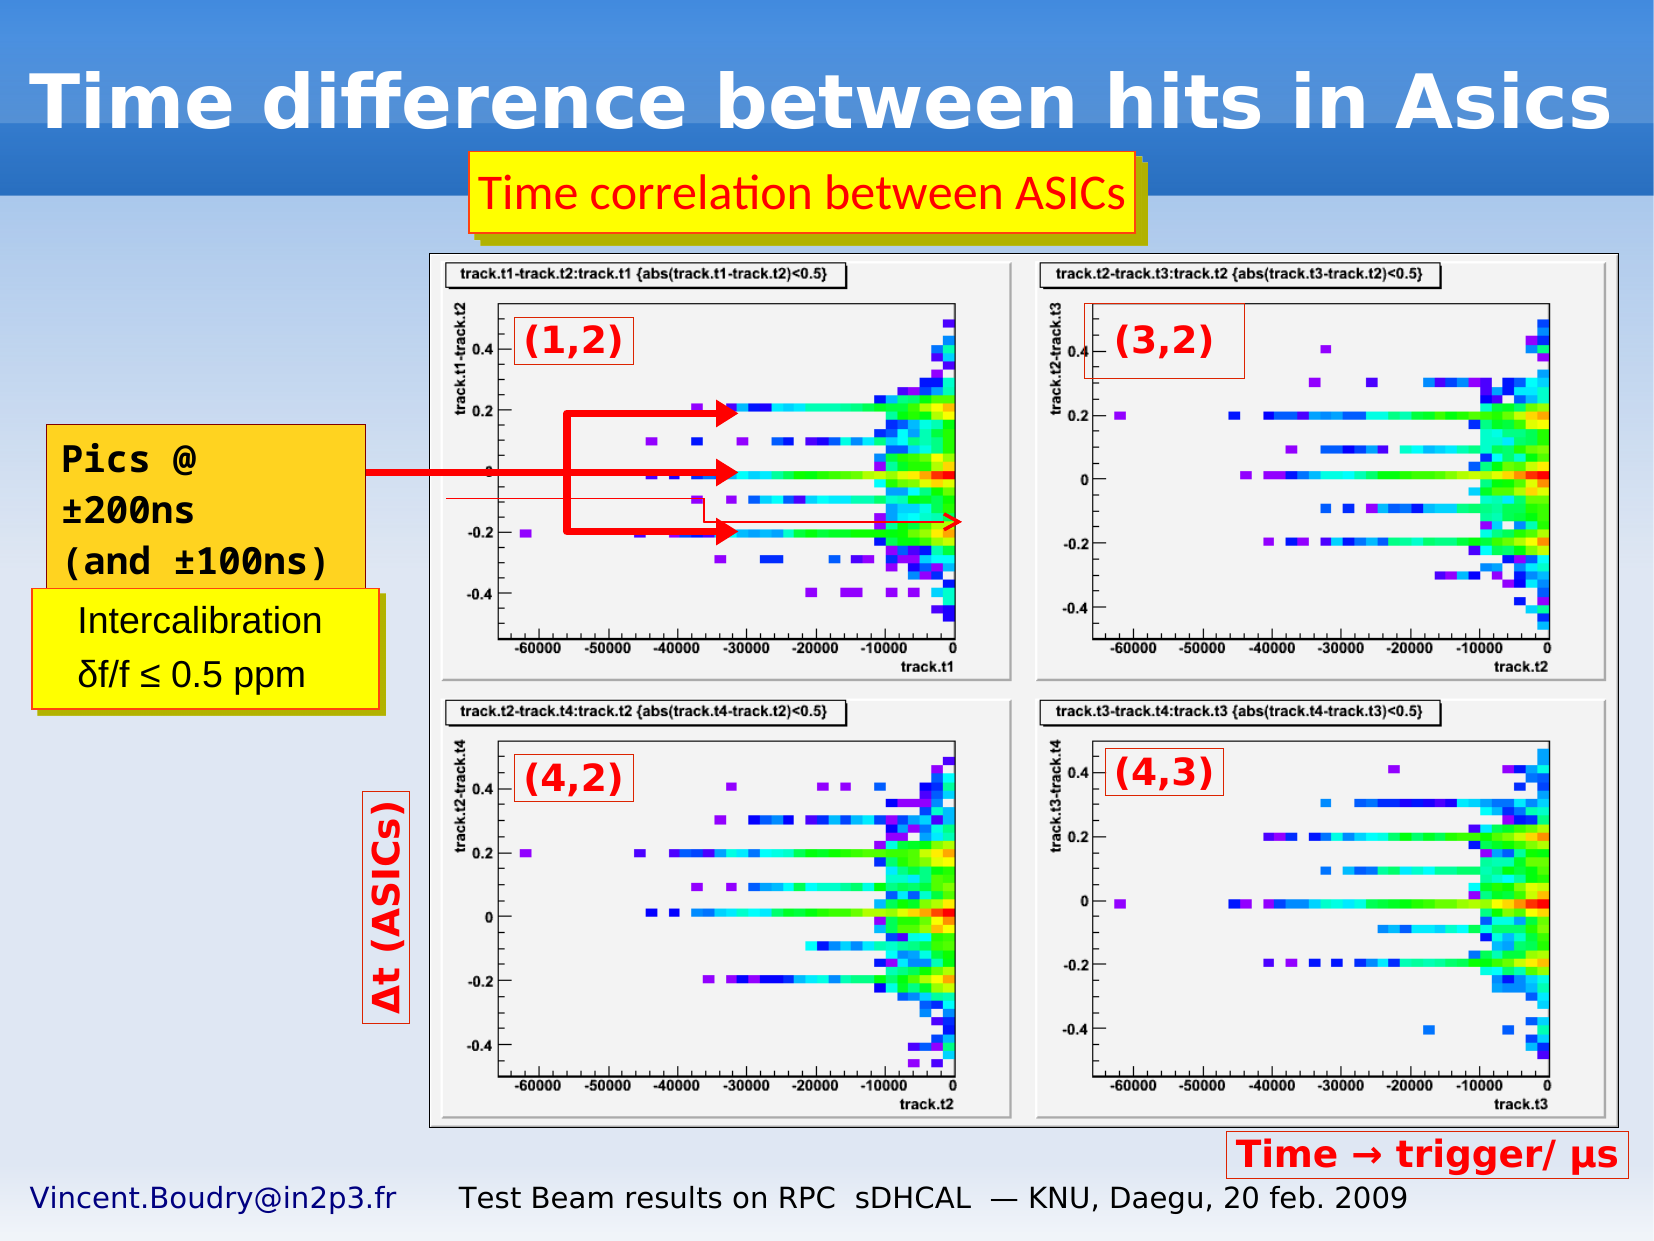

# Time difference between hits in Asics
Time correlation between ASICs
(3,2)
(1,2)
Pics @ ±200ns
(and ±100ns)
Intercalibration
δf/f ≤ 0.5 ppm
(4,3)
(4,2)
Δt (ASICs)
Time → trigger/ μs
Vincent.Boudry@in2p3.fr
Test Beam results on RPC sDHCAL — KNU, Daegu, 20 feb. 2009